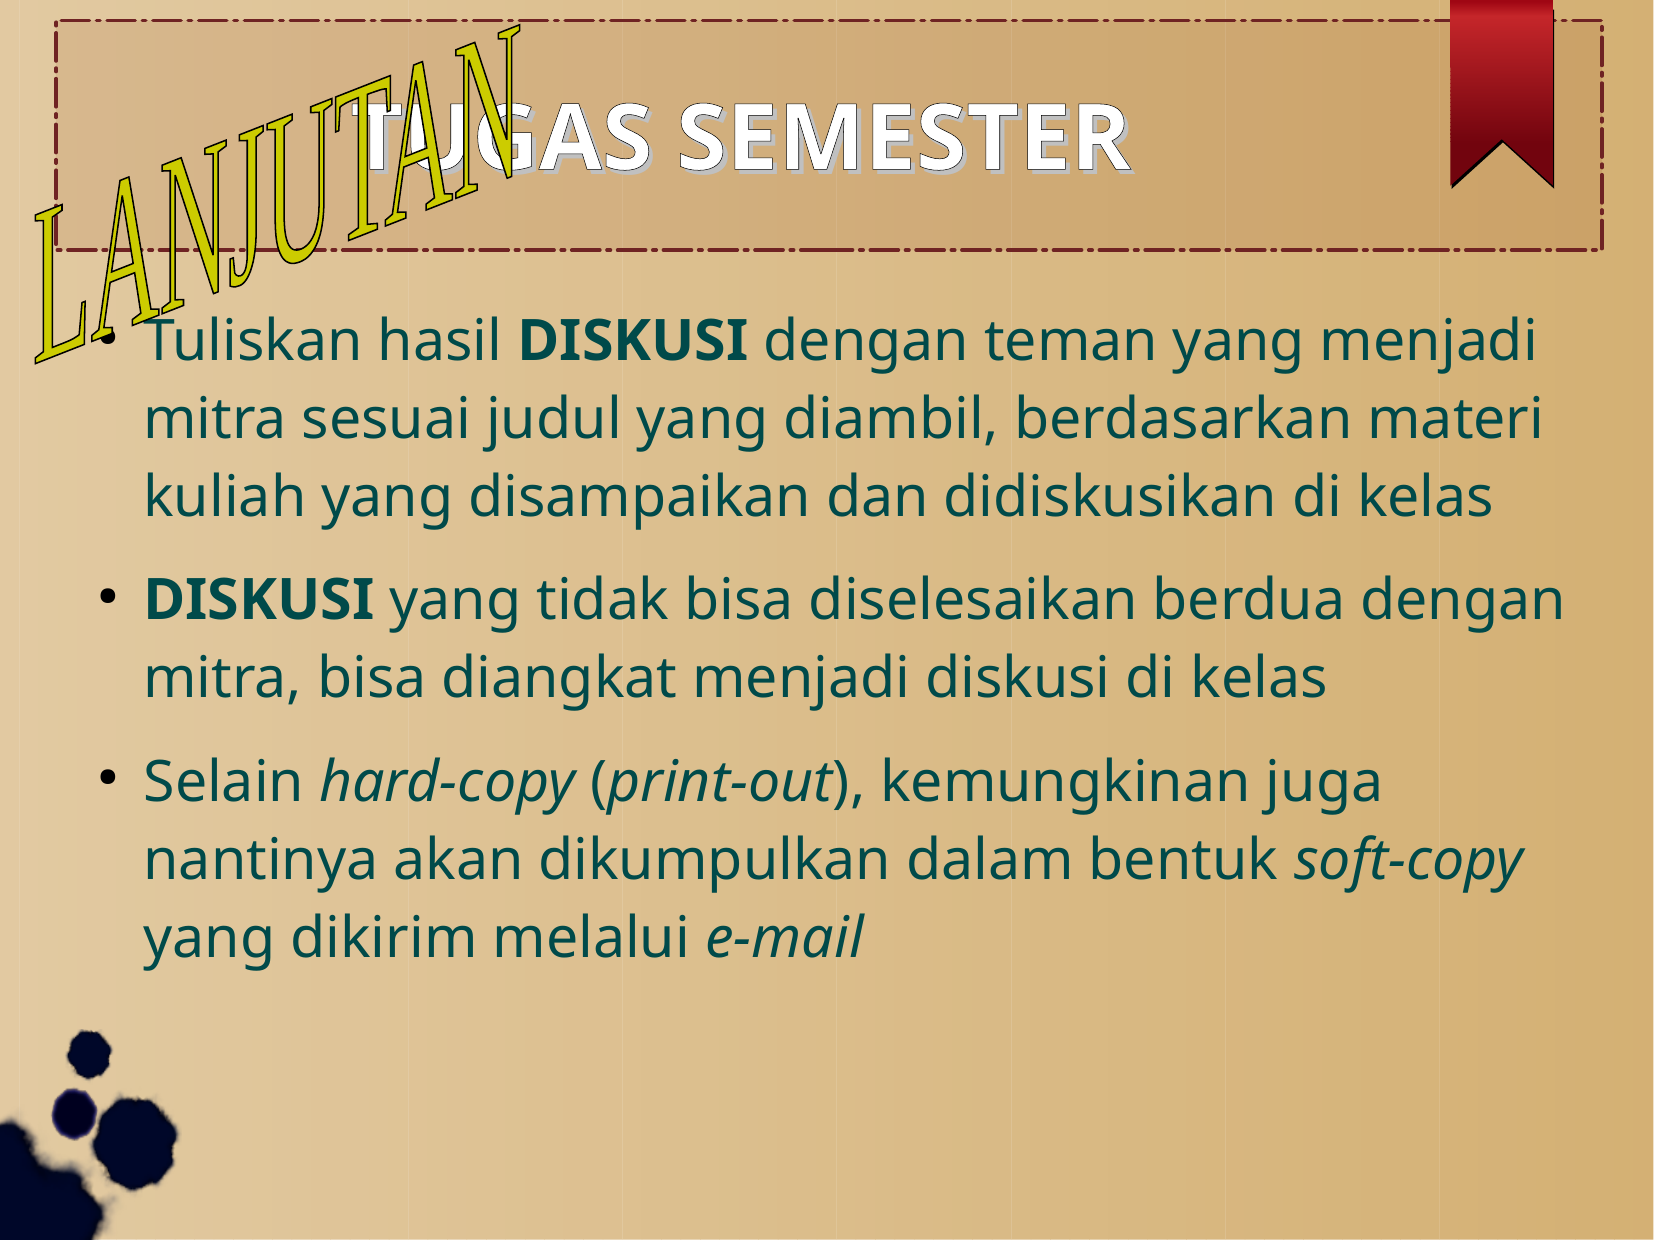

LANJUTAN
TUGAS SEMESTER
# Tuliskan hasil DISKUSI dengan teman yang menjadi mitra sesuai judul yang diambil, berdasarkan materi kuliah yang disampaikan dan didiskusikan di kelas
DISKUSI yang tidak bisa diselesaikan berdua dengan mitra, bisa diangkat menjadi diskusi di kelas
Selain hard-copy (print-out), kemungkinan juga nantinya akan dikumpulkan dalam bentuk soft-copy yang dikirim melalui e-mail